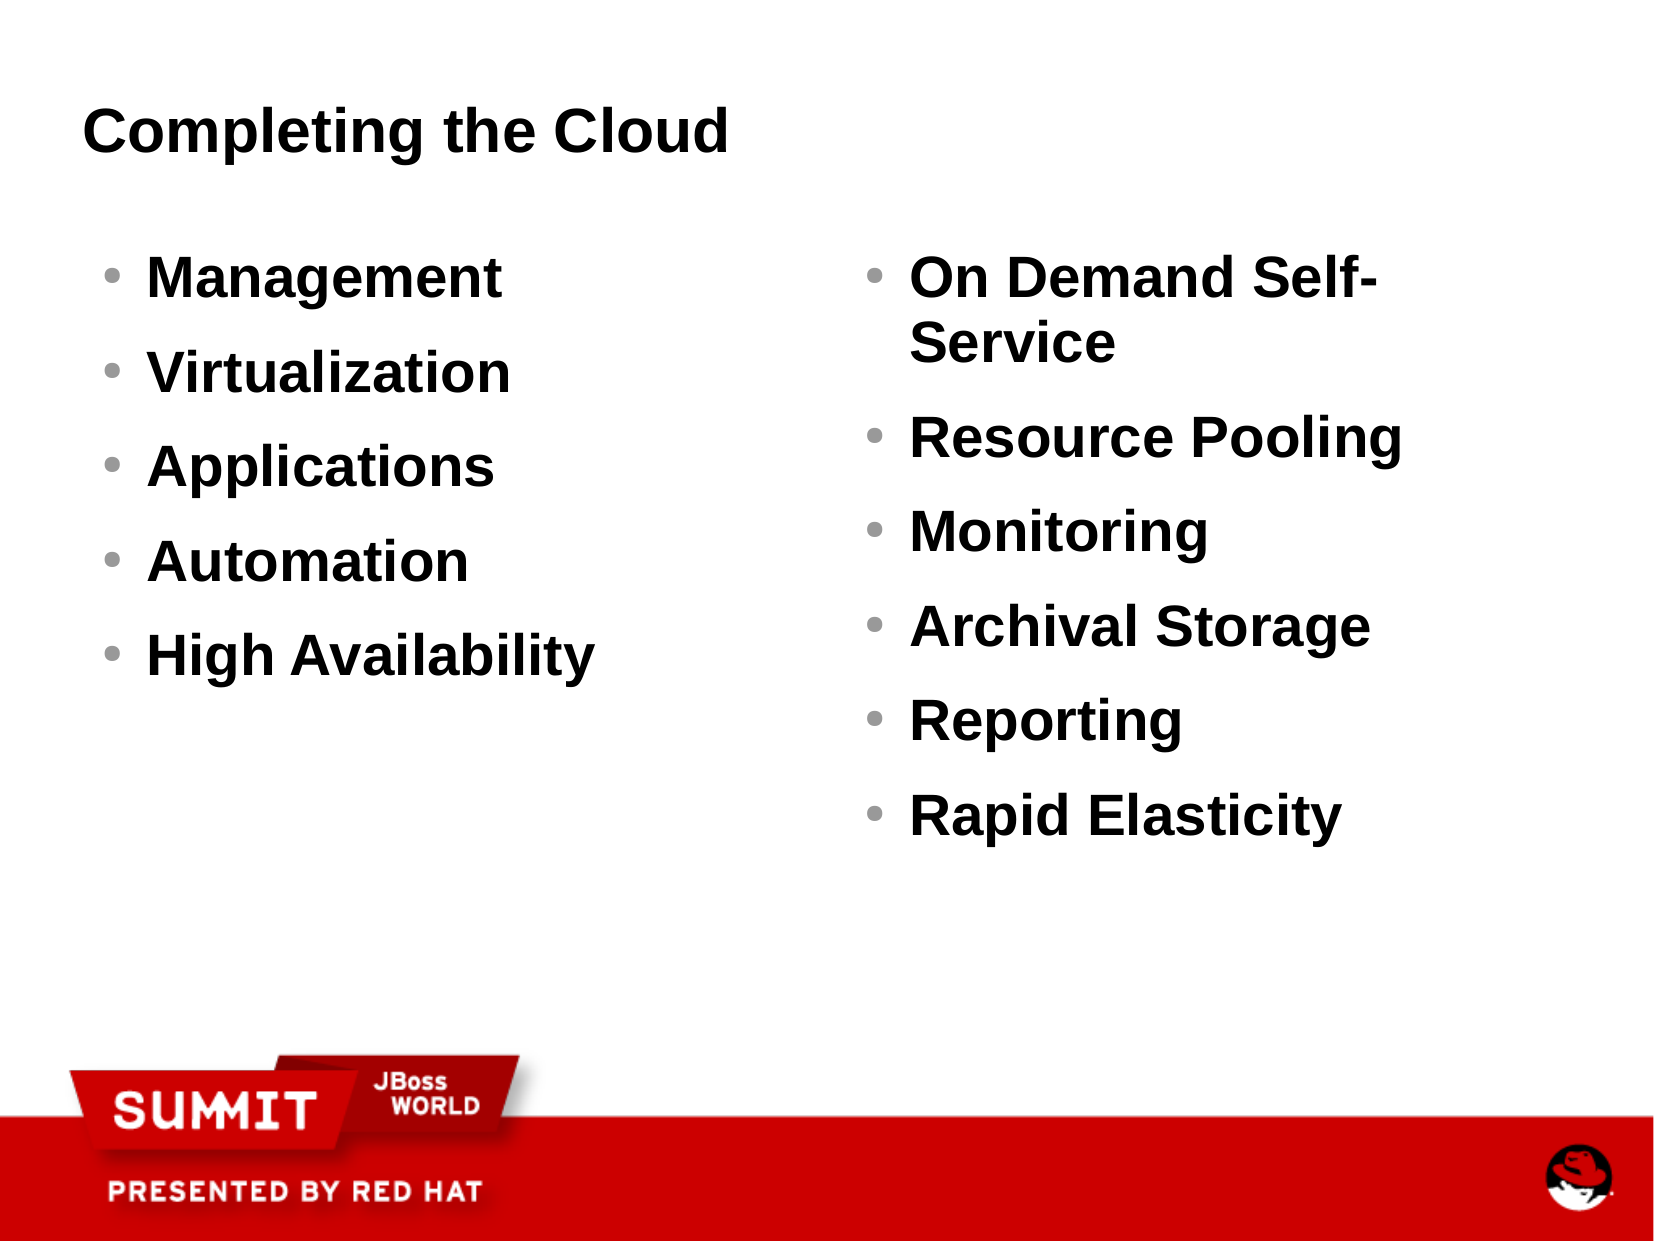

# Completing the Cloud
Management
Virtualization
Applications
Automation
High Availability
On Demand Self-Service
Resource Pooling
Monitoring
Archival Storage
Reporting
Rapid Elasticity